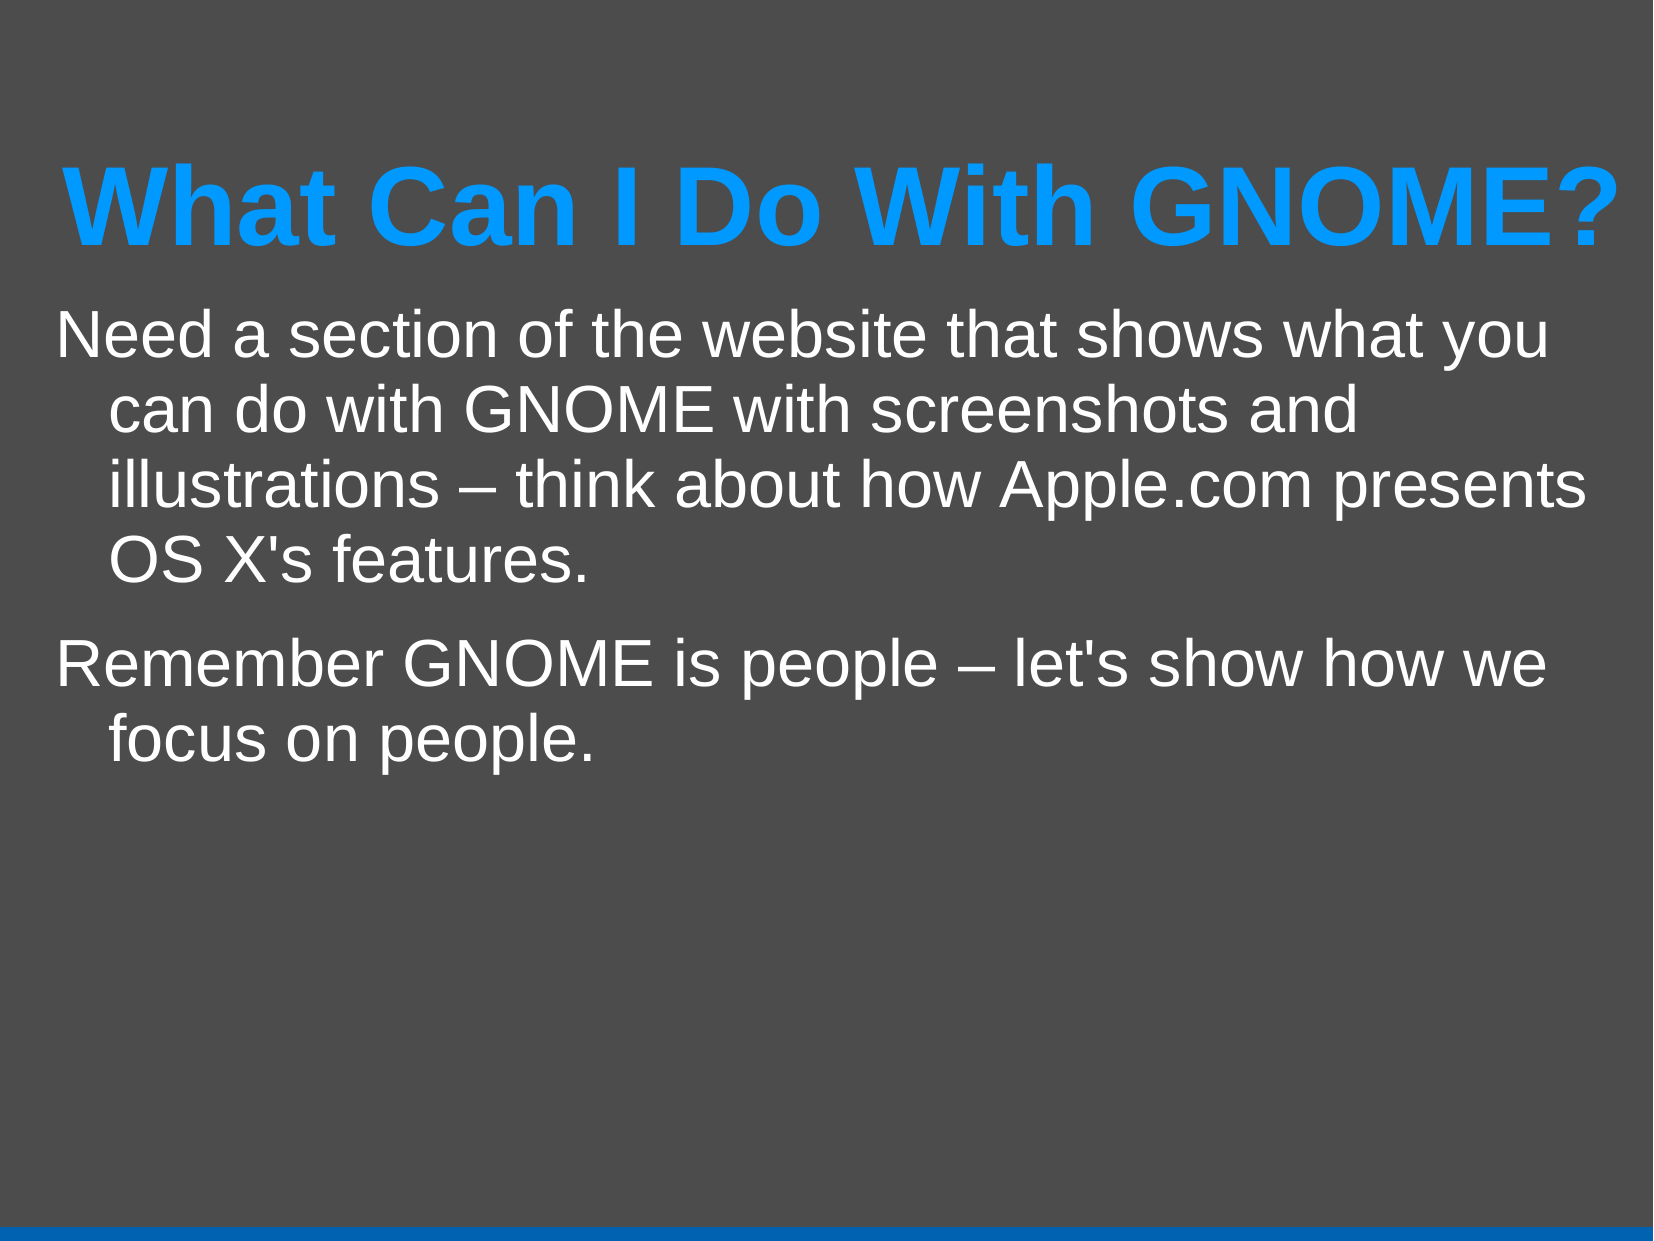

# What Can I Do With GNOME?
Need a section of the website that shows what you can do with GNOME with screenshots and illustrations – think about how Apple.com presents OS X's features.
Remember GNOME is people – let's show how we focus on people.